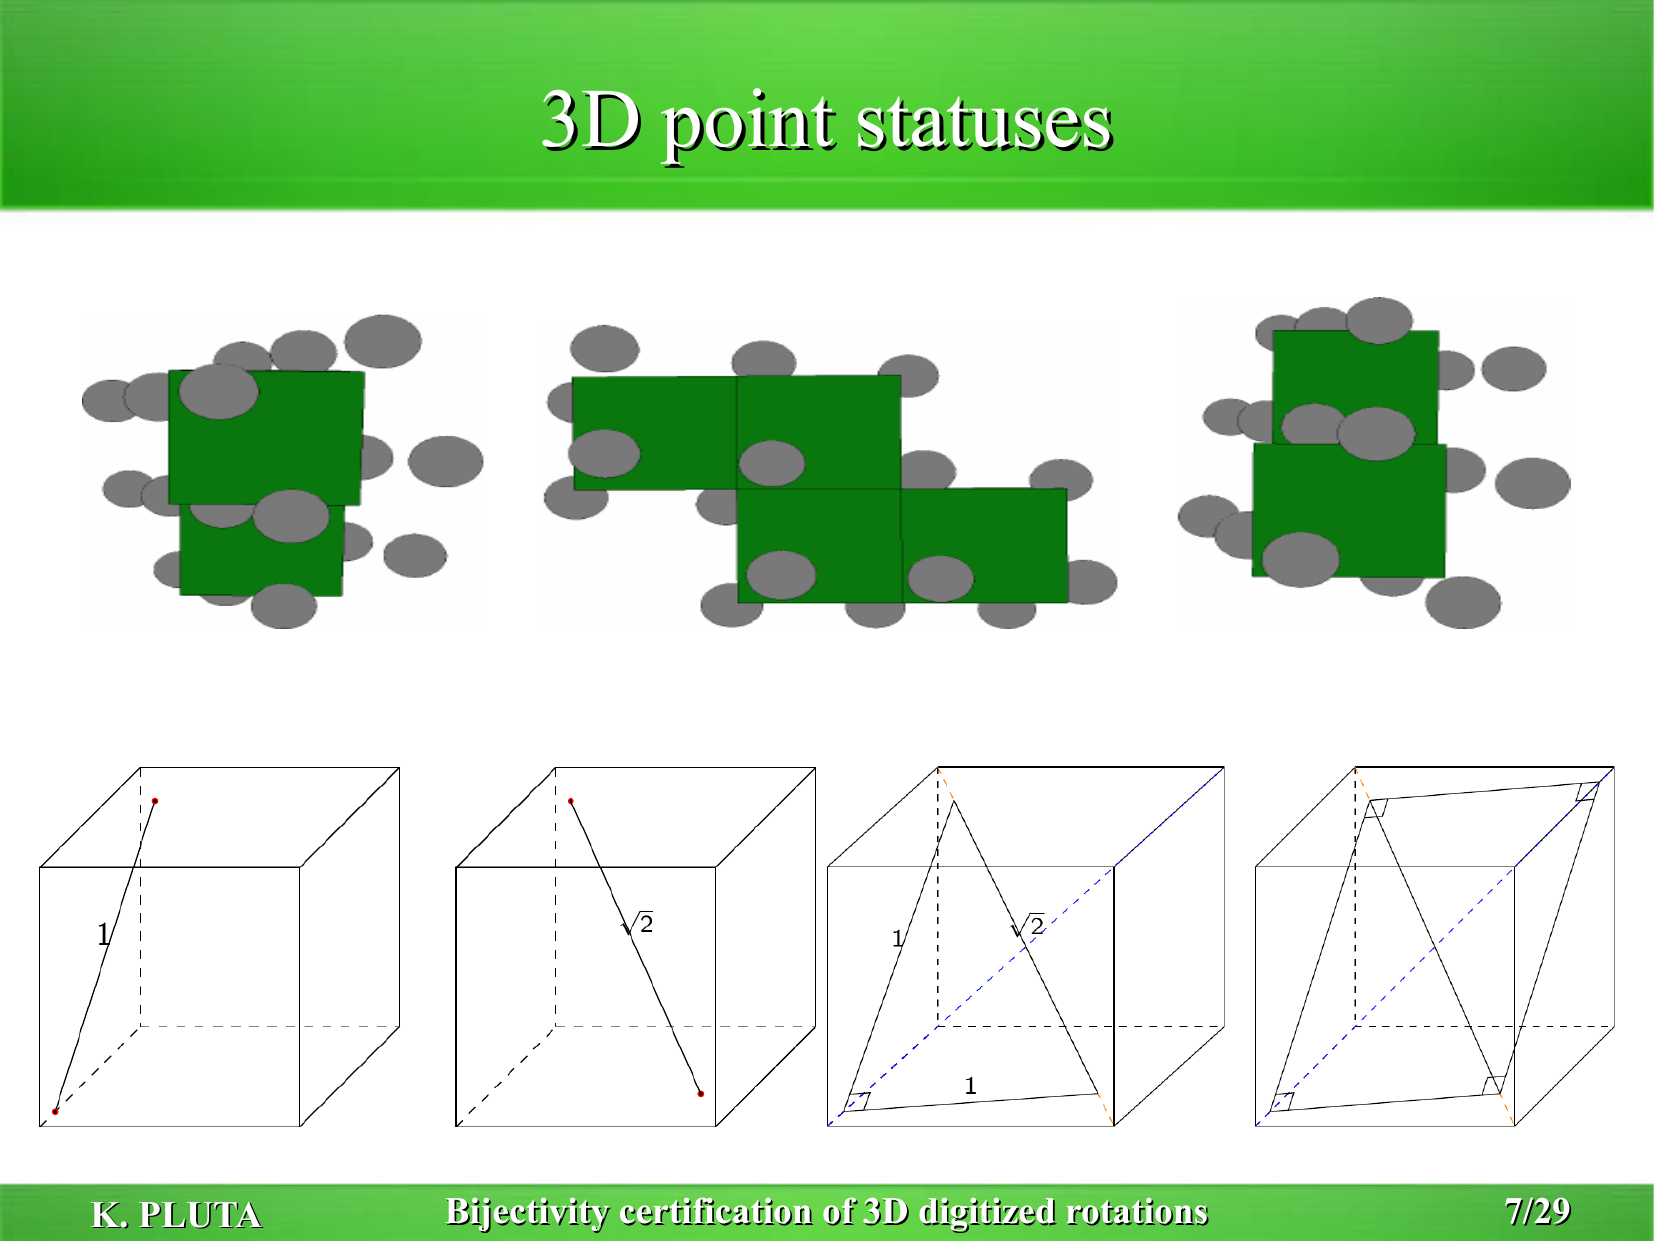

# 3D point statuses
Bijectivity certification of 3D digitized rotations
7